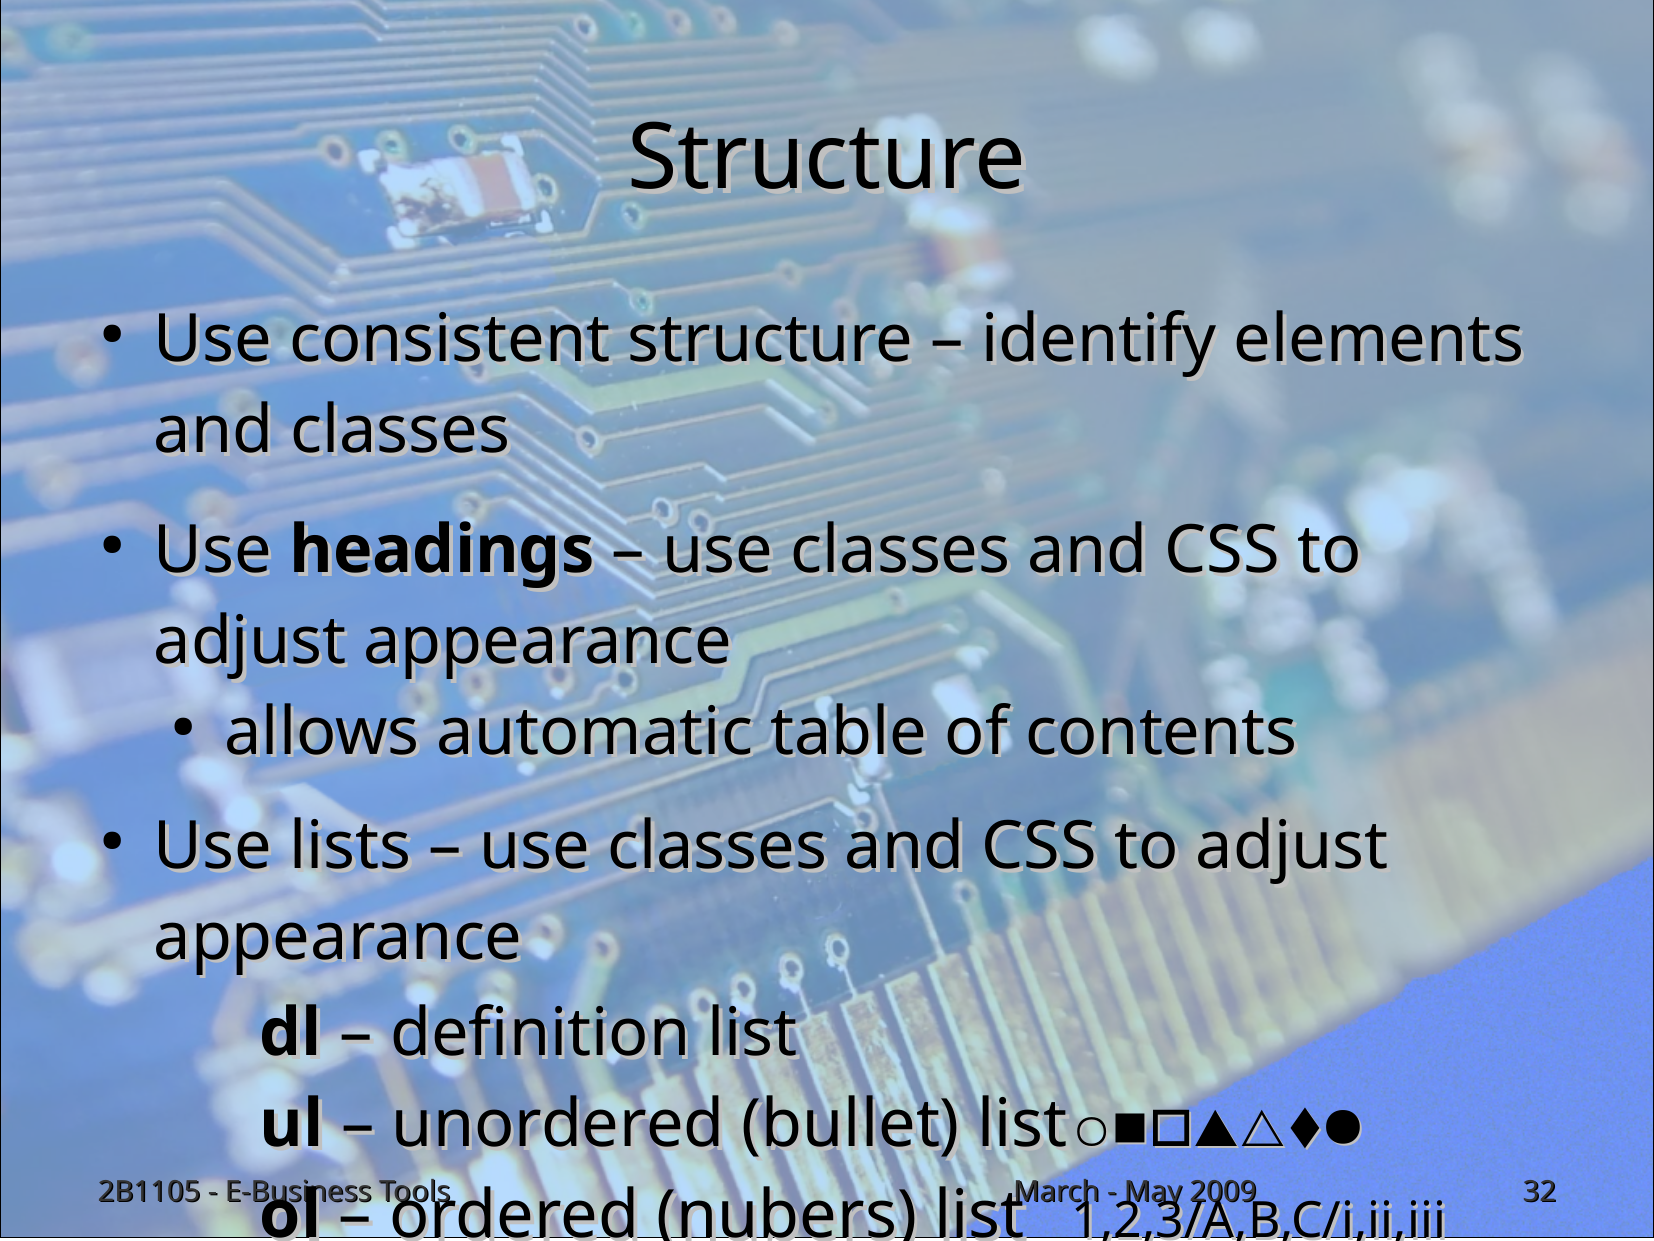

# Structure
Use consistent structure – identify elements and classes
Use headings – use classes and CSS to adjust appearance
allows automatic table of contents
Use lists – use classes and CSS to adjust appearance
dl – definition list
ul – unordered (bullet) list	○■□▲△
ol – ordered (nubers) list	1,2,3/A,B,C/i,ii,iii